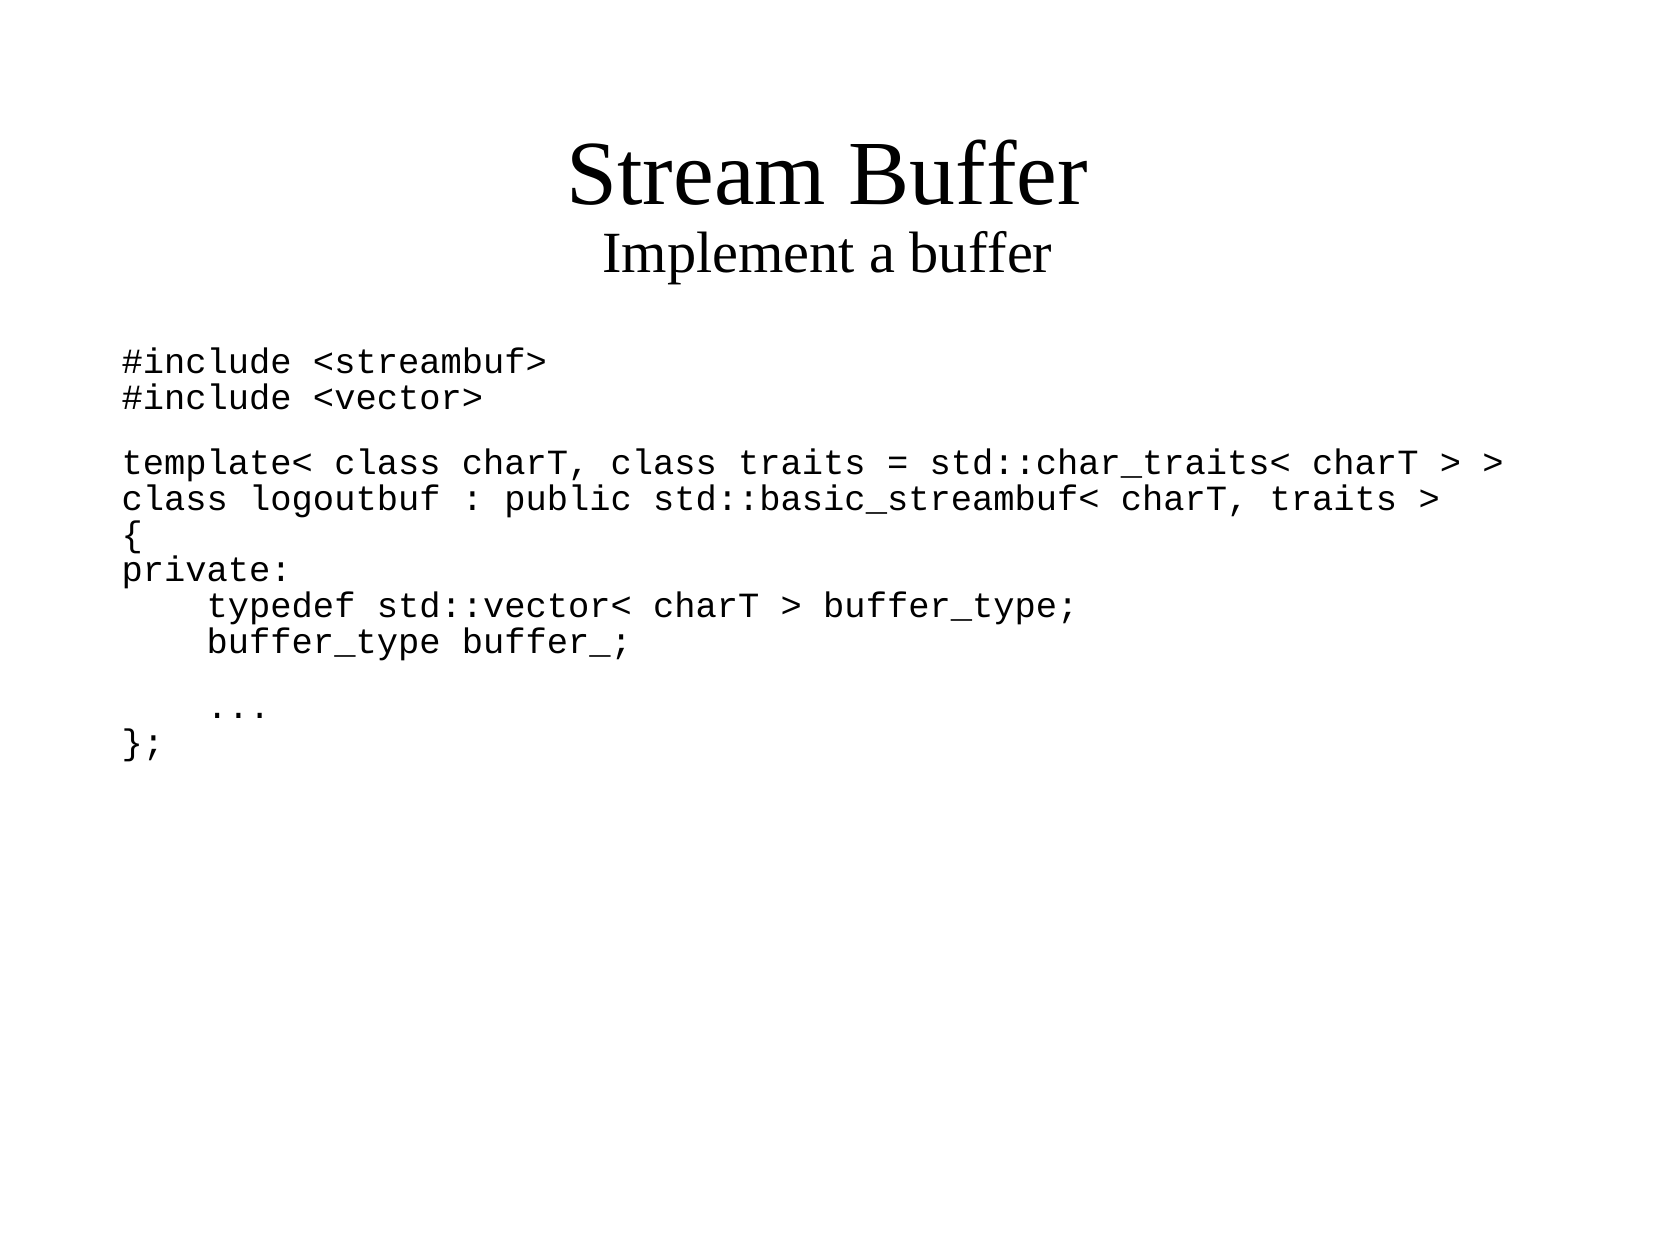

# Stream Buffer Implement a buffer
#include <streambuf>
#include <vector>
template< class charT, class traits = std::char_traits< charT > >
class logoutbuf : public std::basic_streambuf< charT, traits >
{
private:
 typedef std::vector< charT > buffer_type;
 buffer_type buffer_;
 ...
};